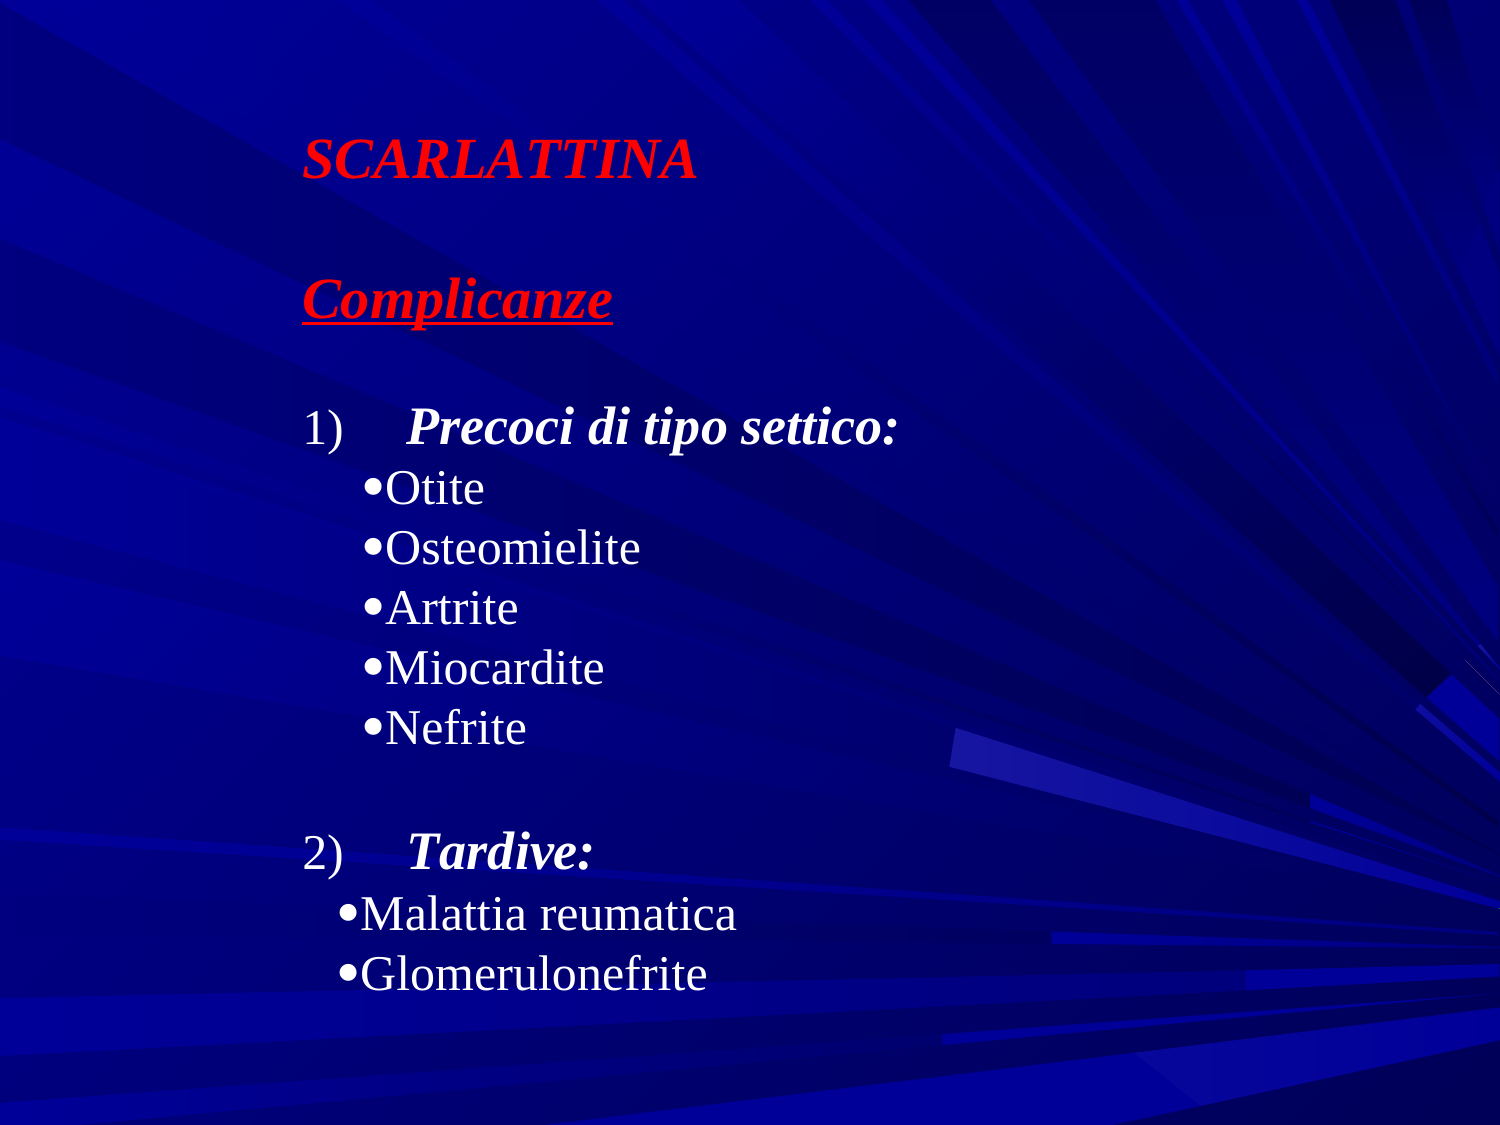

SCARLATTINA
Complicanze
1)     Precoci di tipo settico:
 Otite
 Osteomielite
 Artrite
 Miocardite
 Nefrite
2)     Tardive:
 Malattia reumatica
 Glomerulonefrite